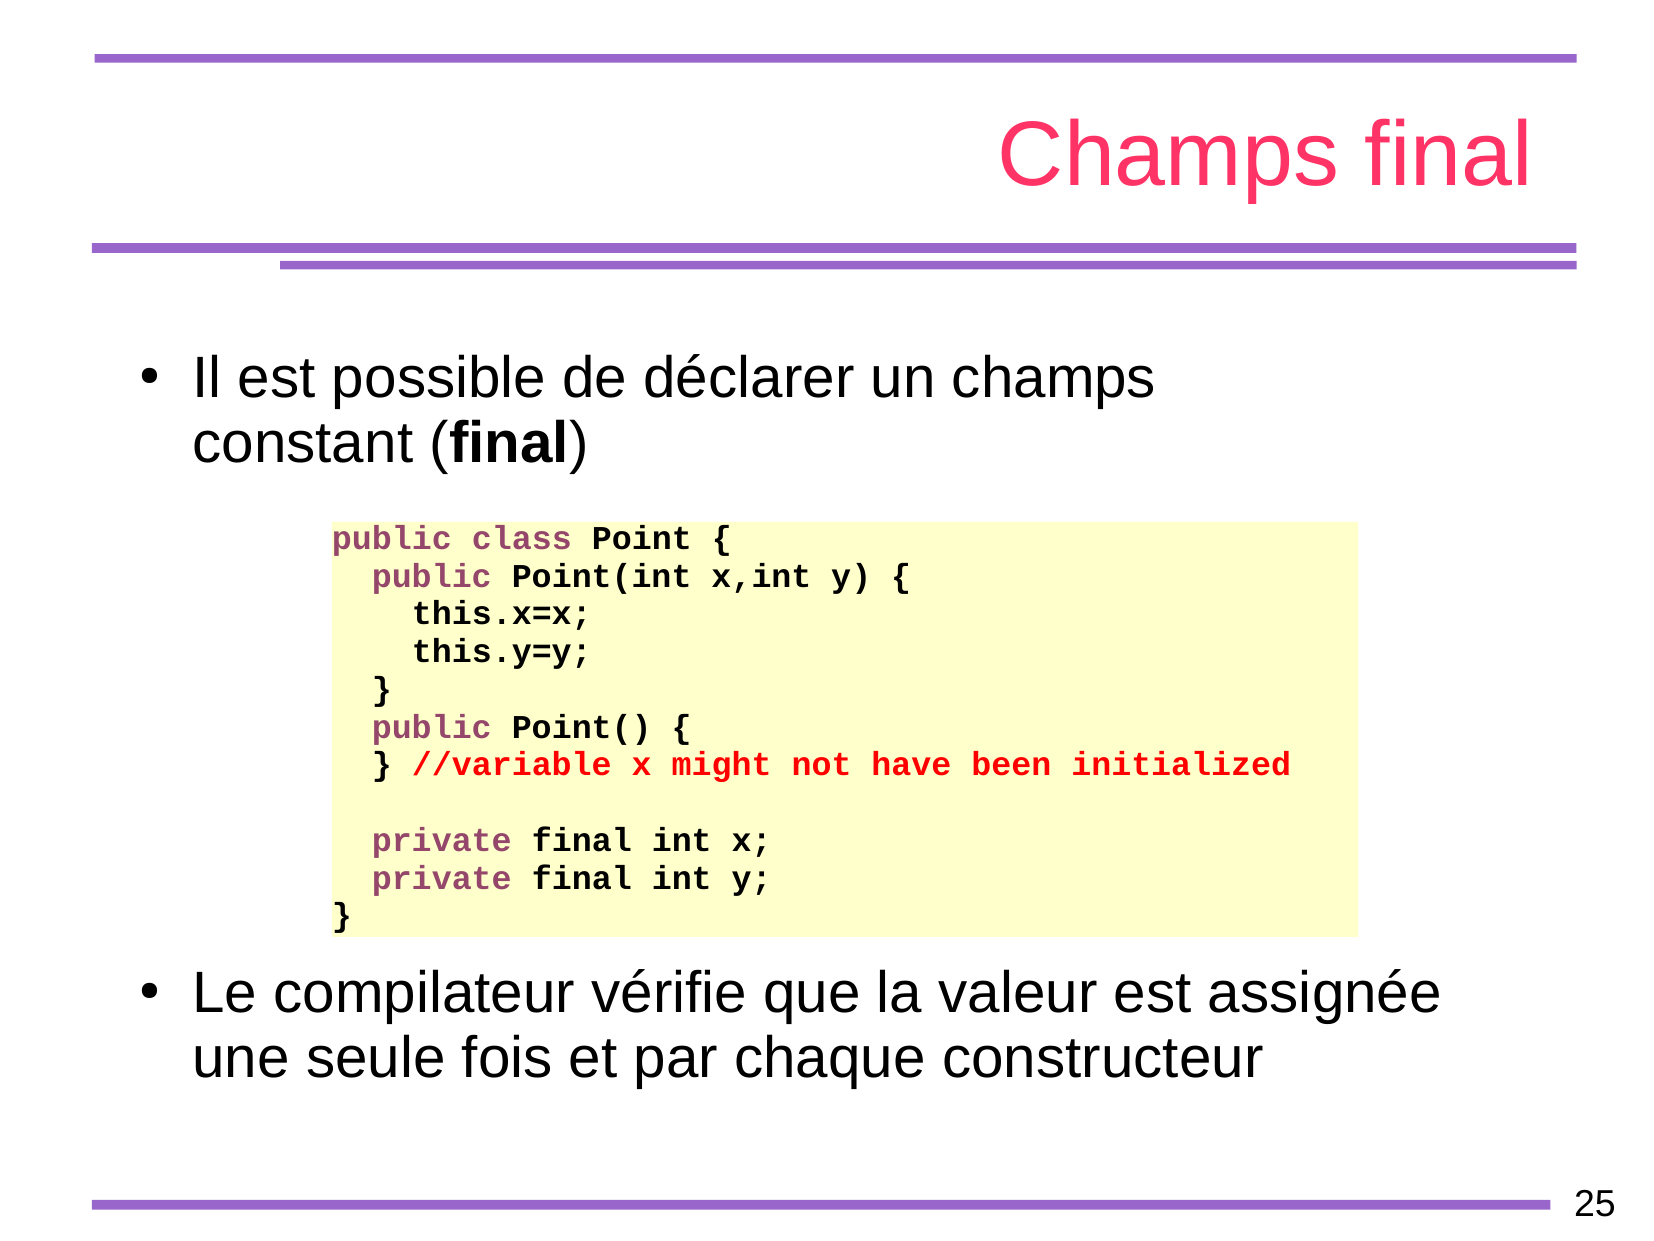

# Champs final
Il est possible de déclarer un champs
constant (final)
Le compilateur vérifie que la valeur est assignée une seule fois et par chaque constructeur
public class Point {
 public Point(int x,int y) {
 this.x=x;
 this.y=y;
 }
 public Point() {
 } //variable x might not have been initialized
 private final int x;
 private final int y;
}